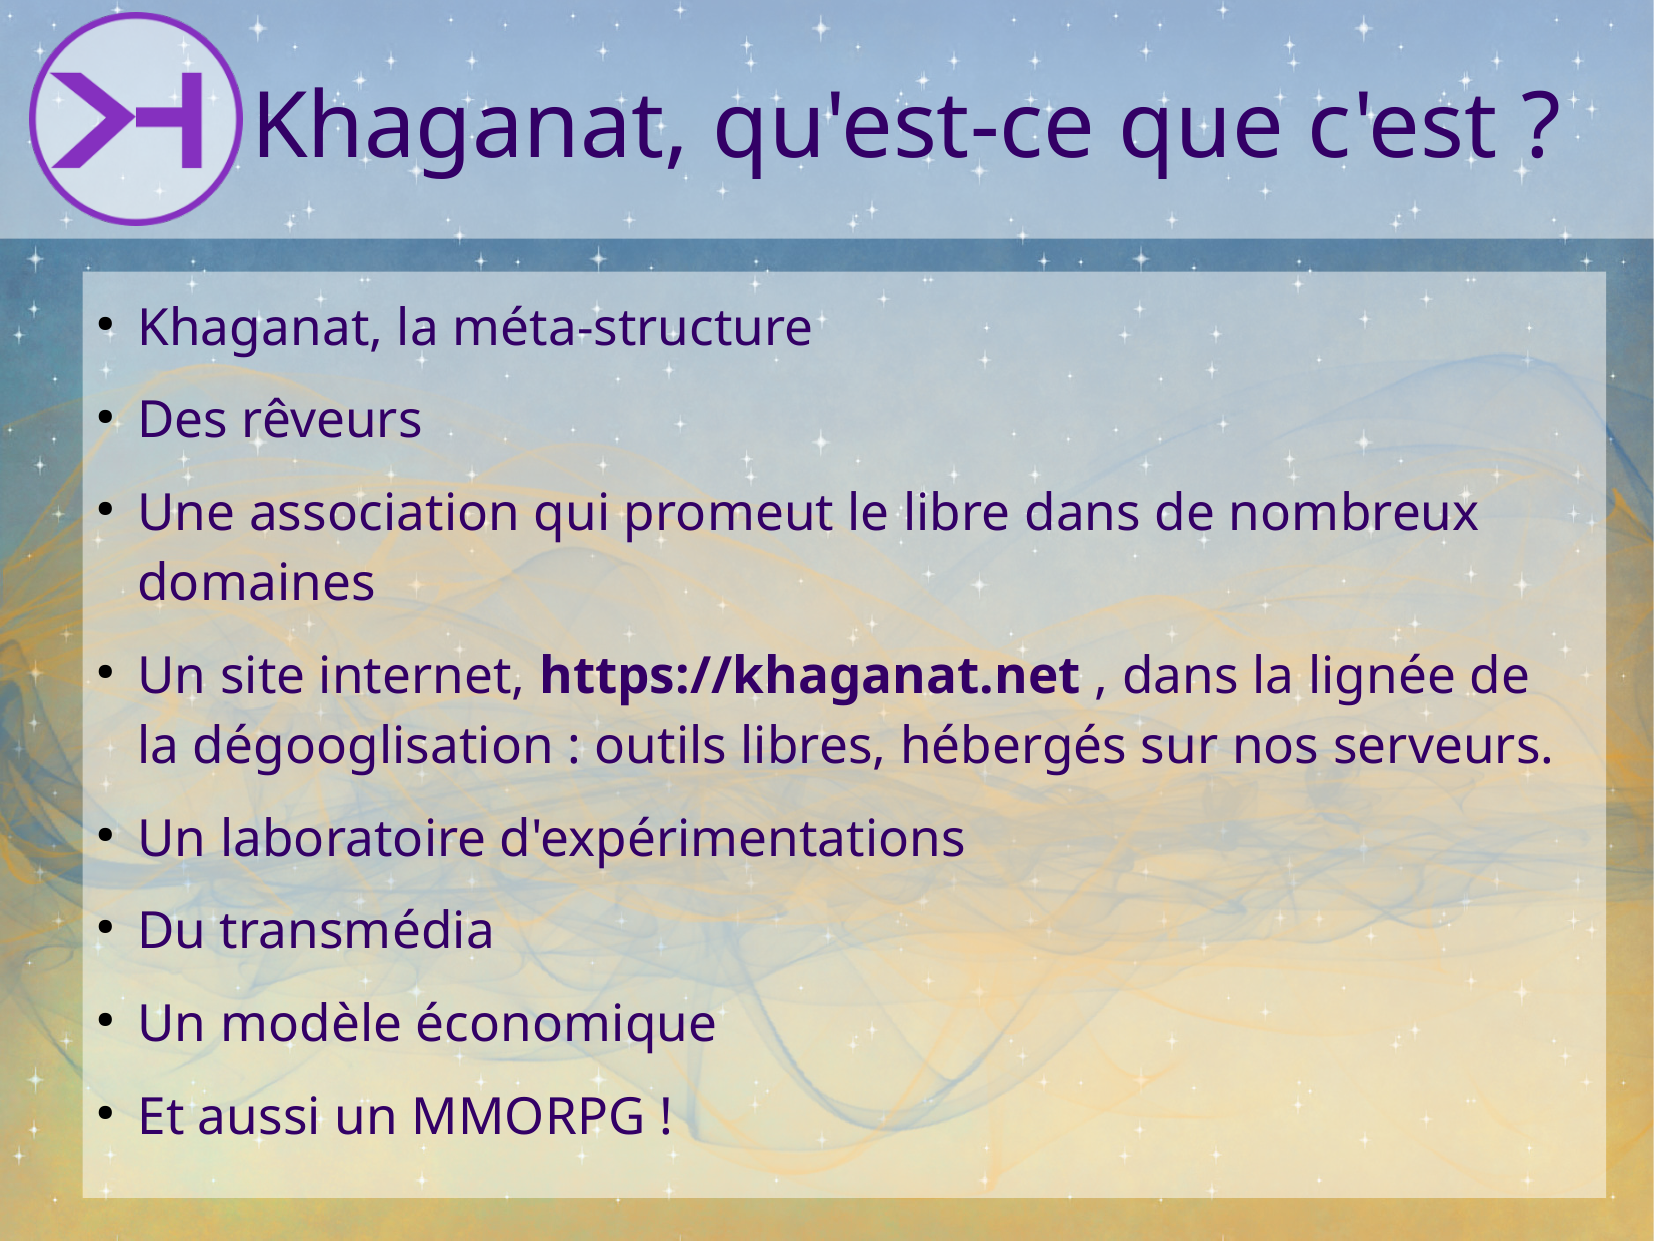

# Khaganat, qu'est-ce que c'est ?
Khaganat, la méta-structure
Des rêveurs
Une association qui promeut le libre dans de nombreux domaines
Un site internet, https://khaganat.net , dans la lignée de la dégooglisation : outils libres, hébergés sur nos serveurs.
Un laboratoire d'expérimentations
Du transmédia
Un modèle économique
Et aussi un MMORPG !